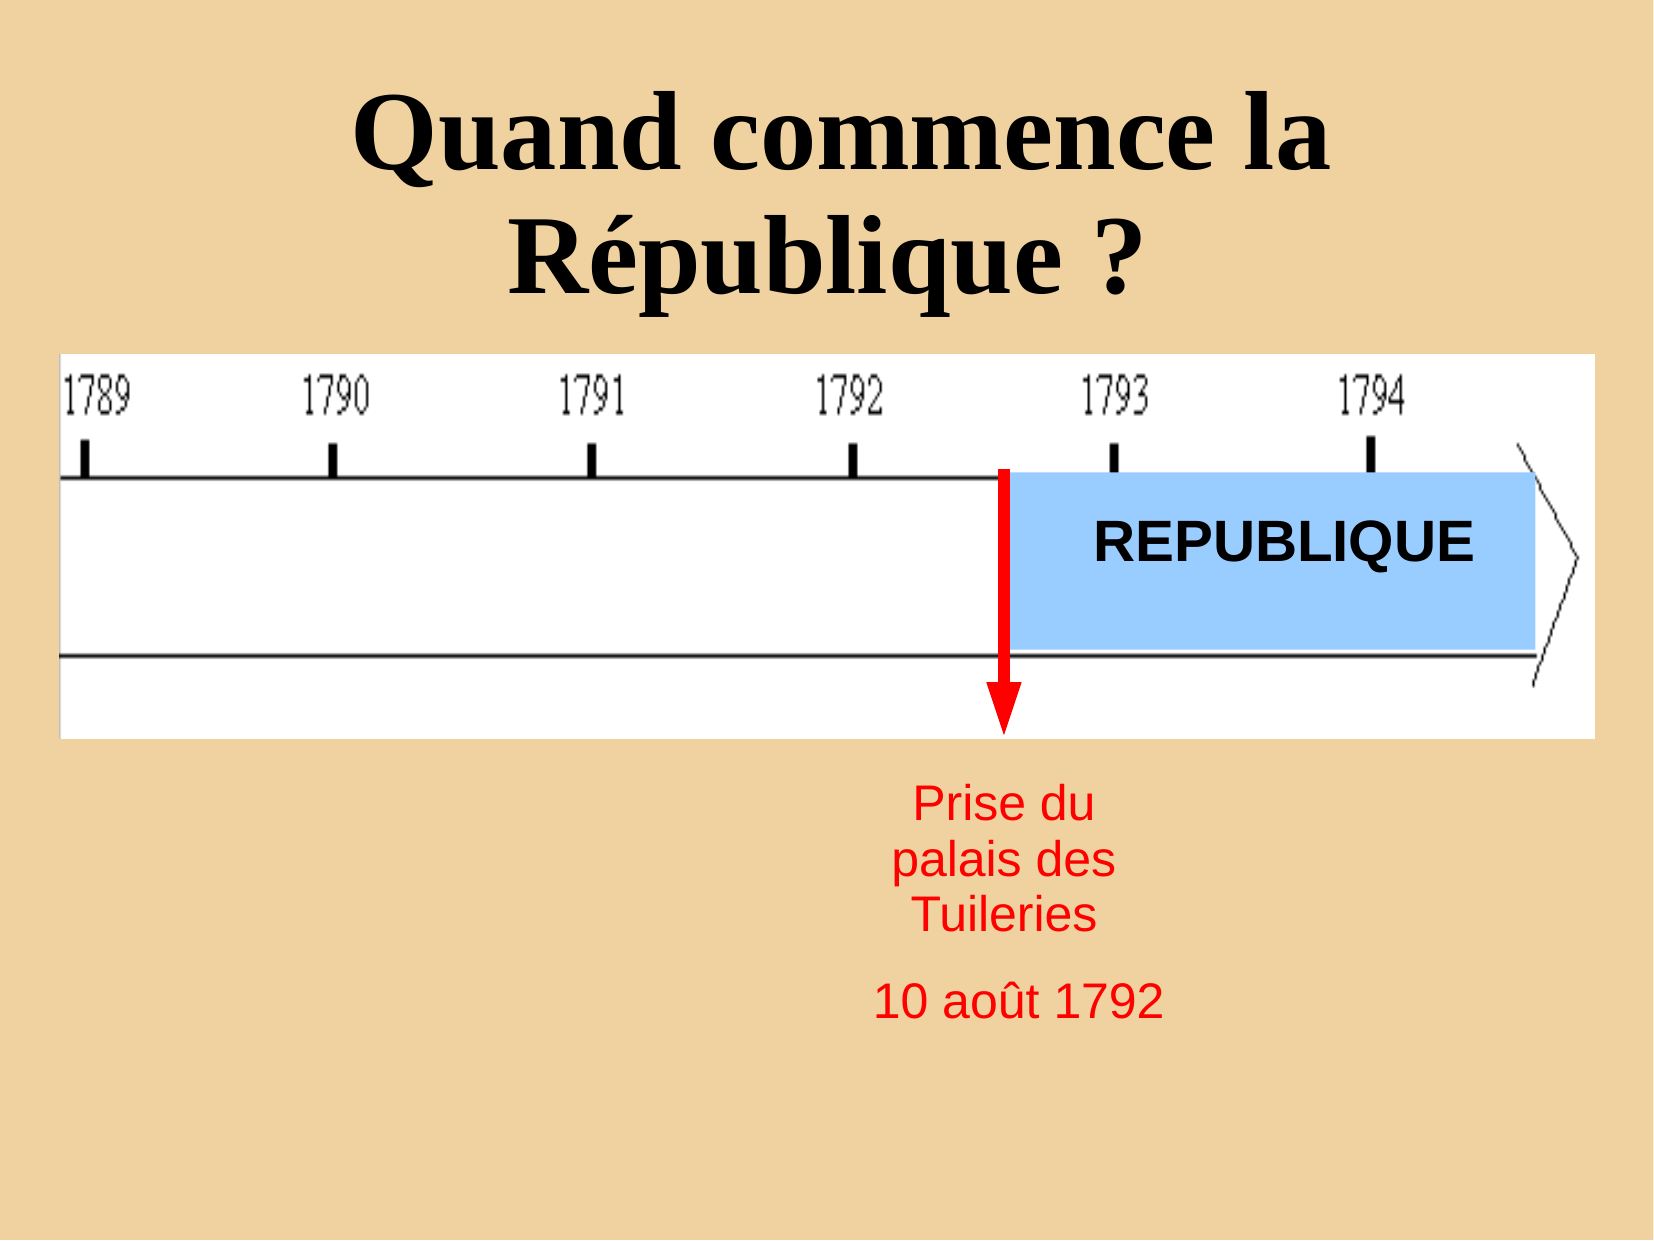

# Quand commence la République ?
REPUBLIQUE
Prise du palais des Tuileries
10 août 1792